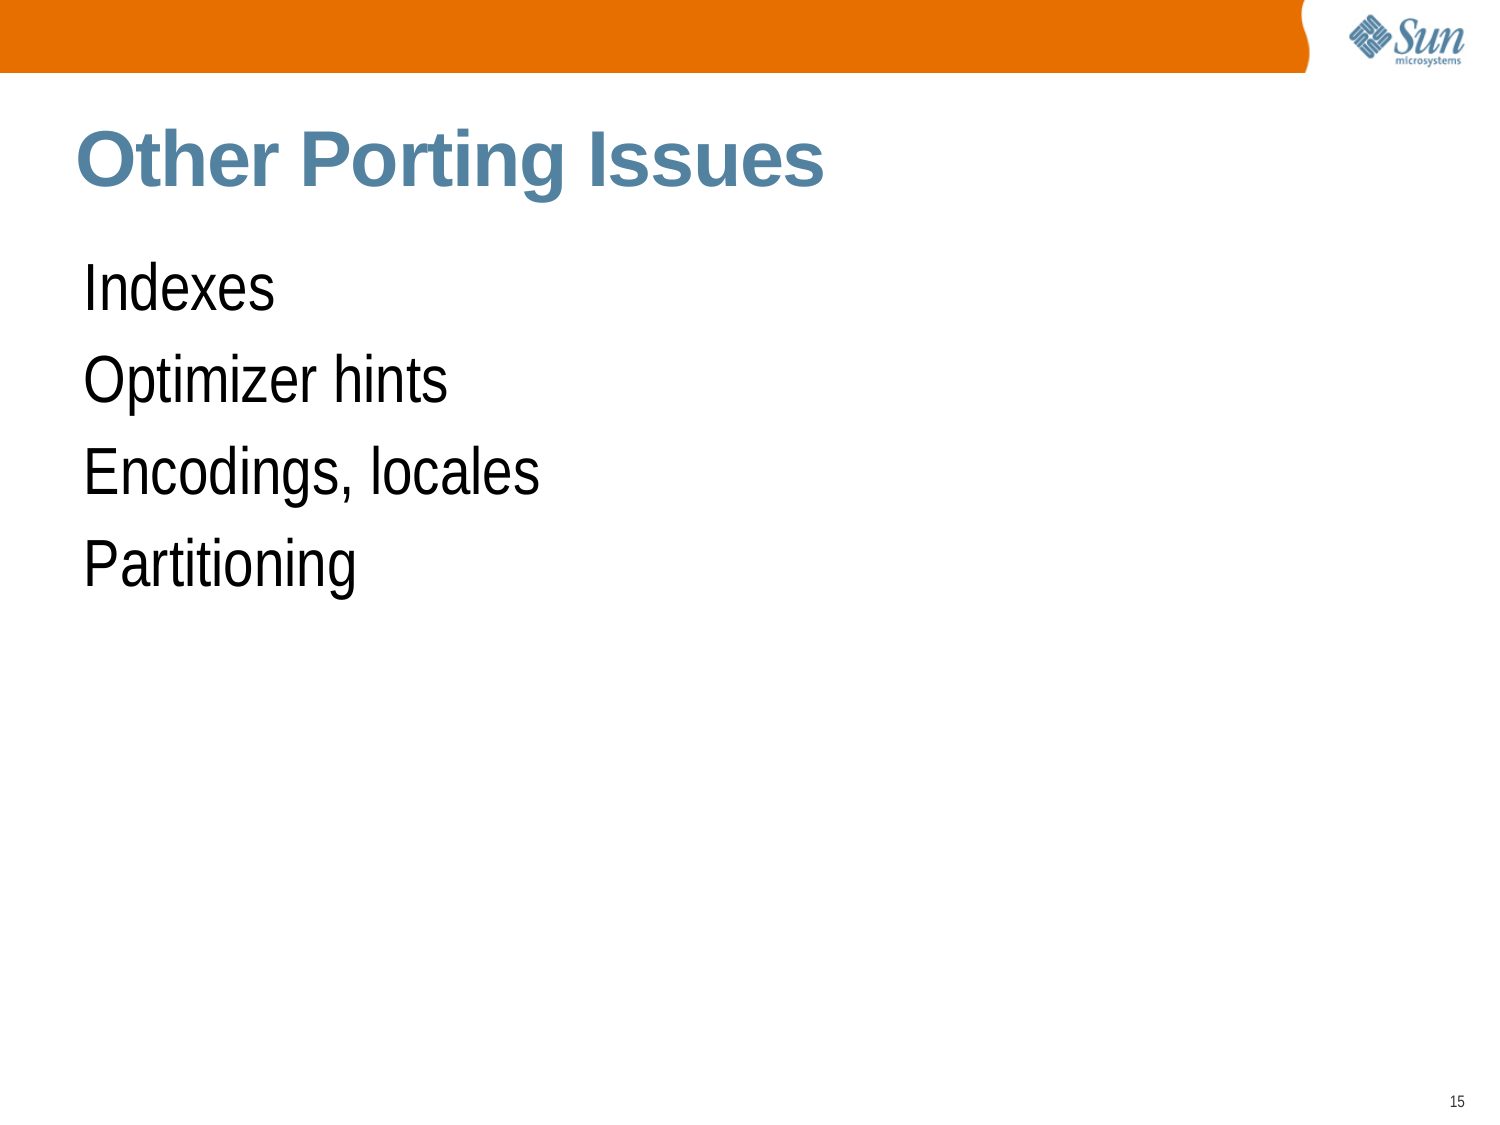

# Other Porting Issues
Indexes
Optimizer hints
Encodings, locales
Partitioning